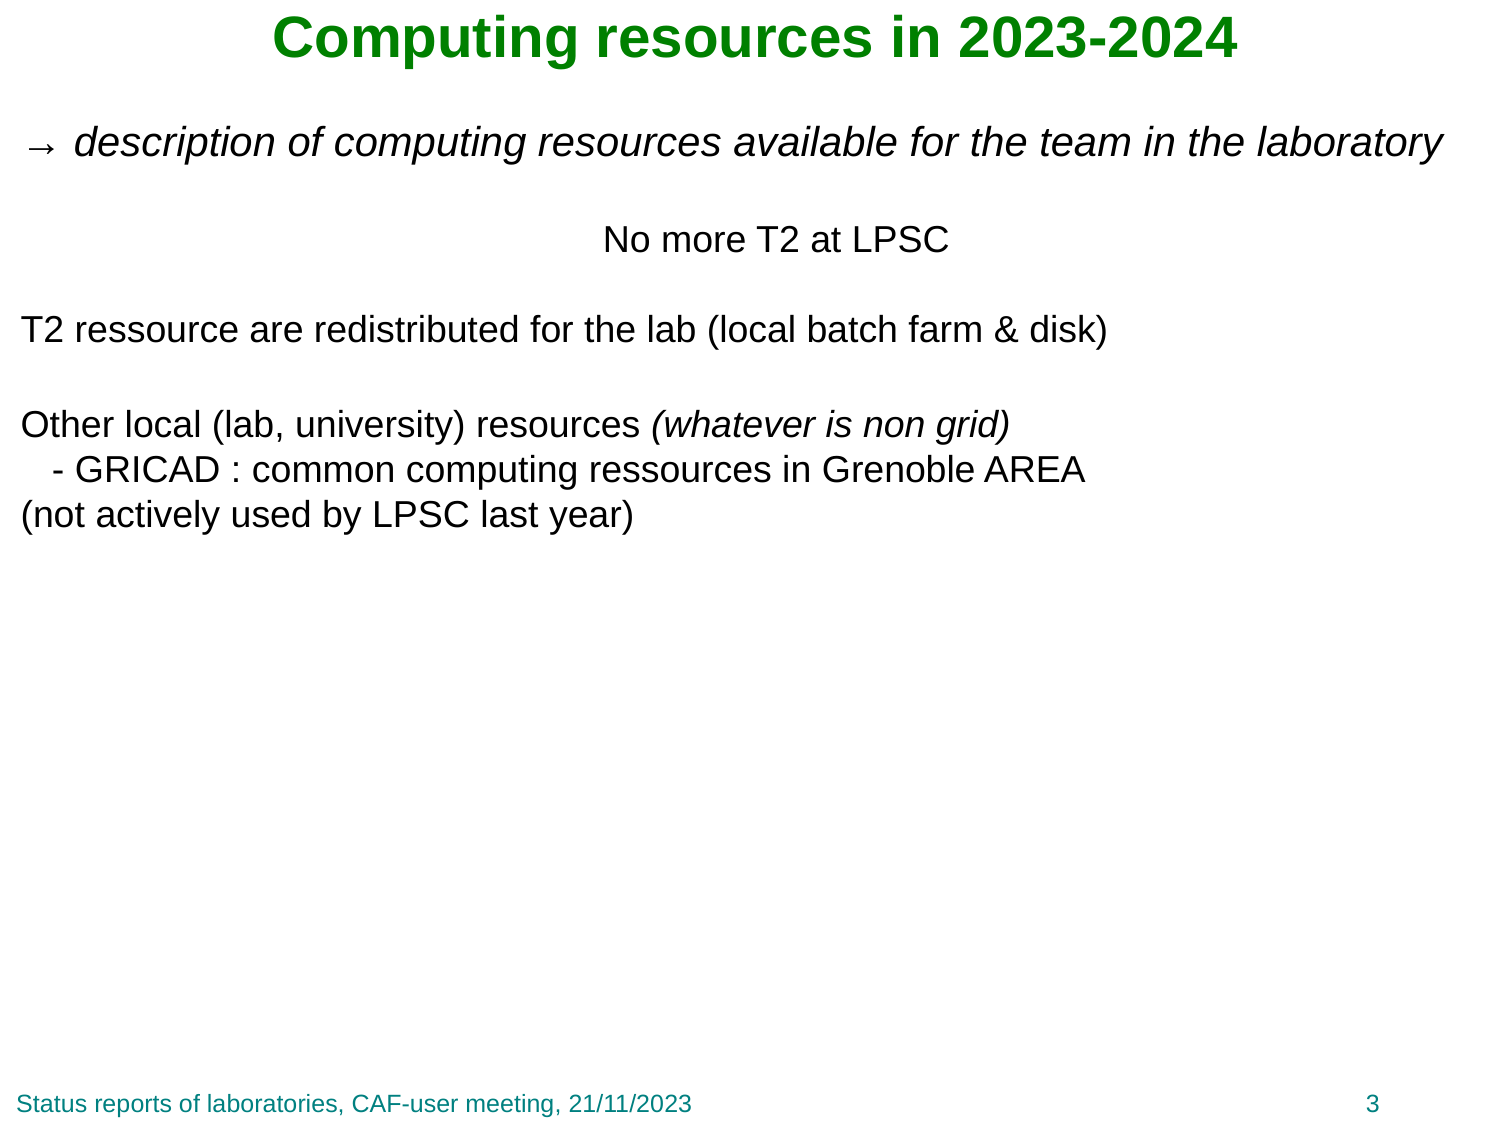

Computing resources in 2023-2024
→ description of computing resources available for the team in the laboratory
No more T2 at LPSC
T2 ressource are redistributed for the lab (local batch farm & disk)
Other local (lab, university) resources (whatever is non grid)
 - GRICAD : common computing ressources in Grenoble AREA
(not actively used by LPSC last year)